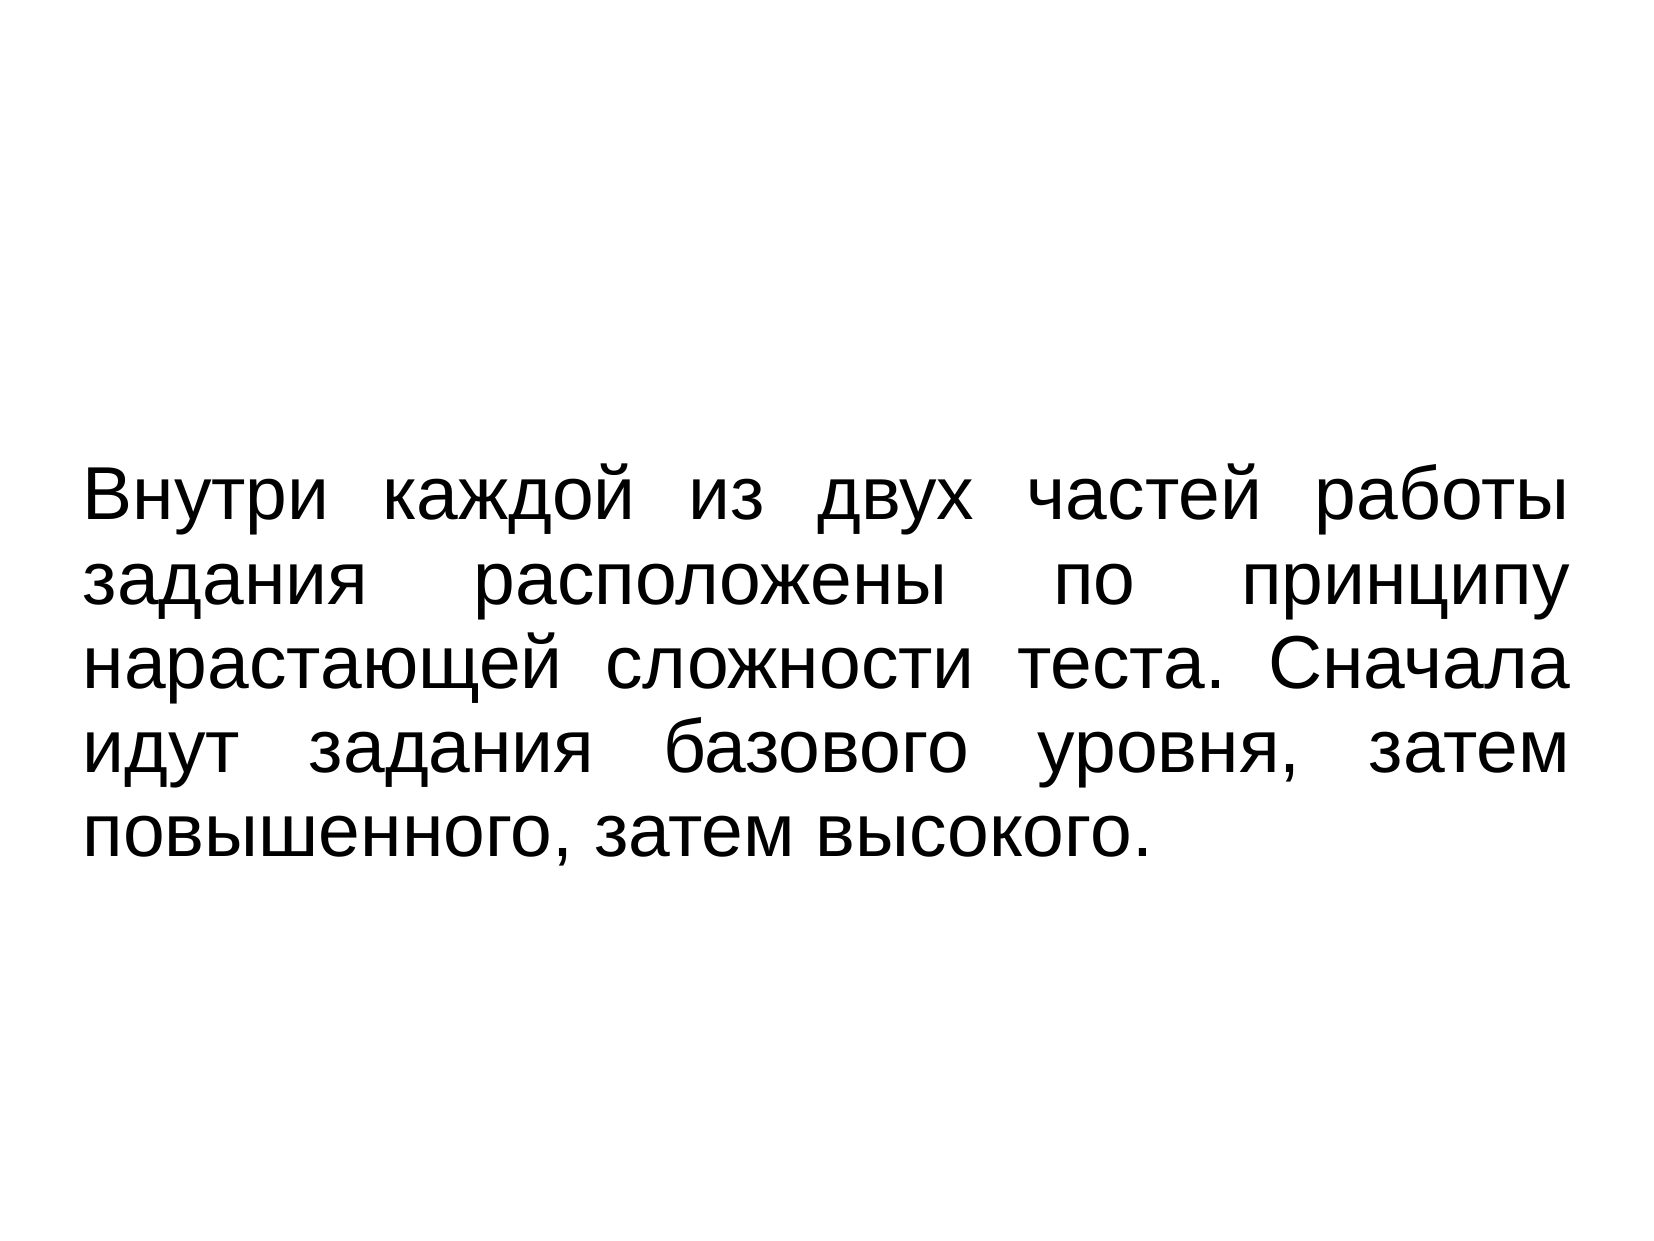

#
Внутри каждой из двух частей работы задания расположены по принципу нарастающей сложности теста. Сначала идут задания базового уровня, затем повышенного, затем высокого.